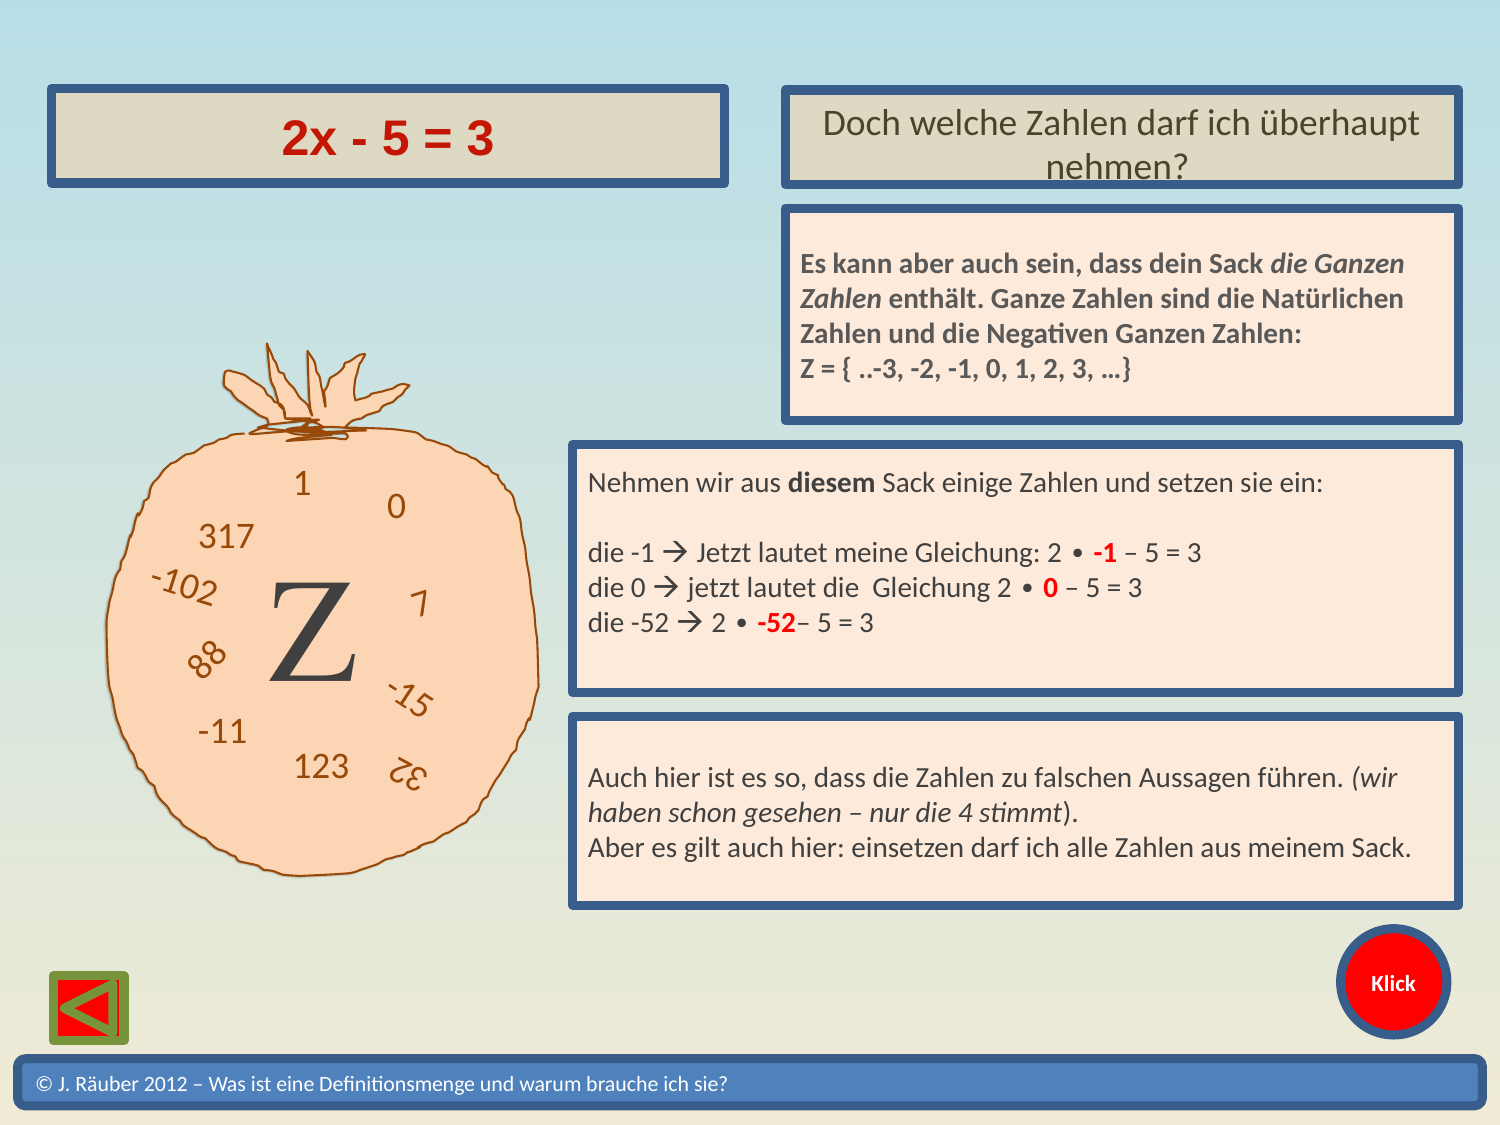

2x - 5 = 3
Doch welche Zahlen darf ich überhaupt nehmen?
Es kann aber auch sein, dass dein Sack die Ganzen Zahlen enthält. Ganze Zahlen sind die Natürlichen Zahlen und die Negativen Ganzen Zahlen:
Z = { ..-3, -2, -1, 0, 1, 2, 3, …}
Nehmen wir aus diesem Sack einige Zahlen und setzen sie ein:
die -1  Jetzt lautet meine Gleichung: 2 ∙ -1 – 5 = 3
die 0  jetzt lautet die Gleichung 2 ∙ 0 – 5 = 3
die -52  2 ∙ -52– 5 = 3
1
0
Z
317
-102
7
88
-15
-11
Auch hier ist es so, dass die Zahlen zu falschen Aussagen führen. (wir haben schon gesehen – nur die 4 stimmt).
Aber es gilt auch hier: einsetzen darf ich alle Zahlen aus meinem Sack.
123
32
Klick
© J. Räuber 2012 – Was ist eine Definitionsmenge und warum brauche ich sie?